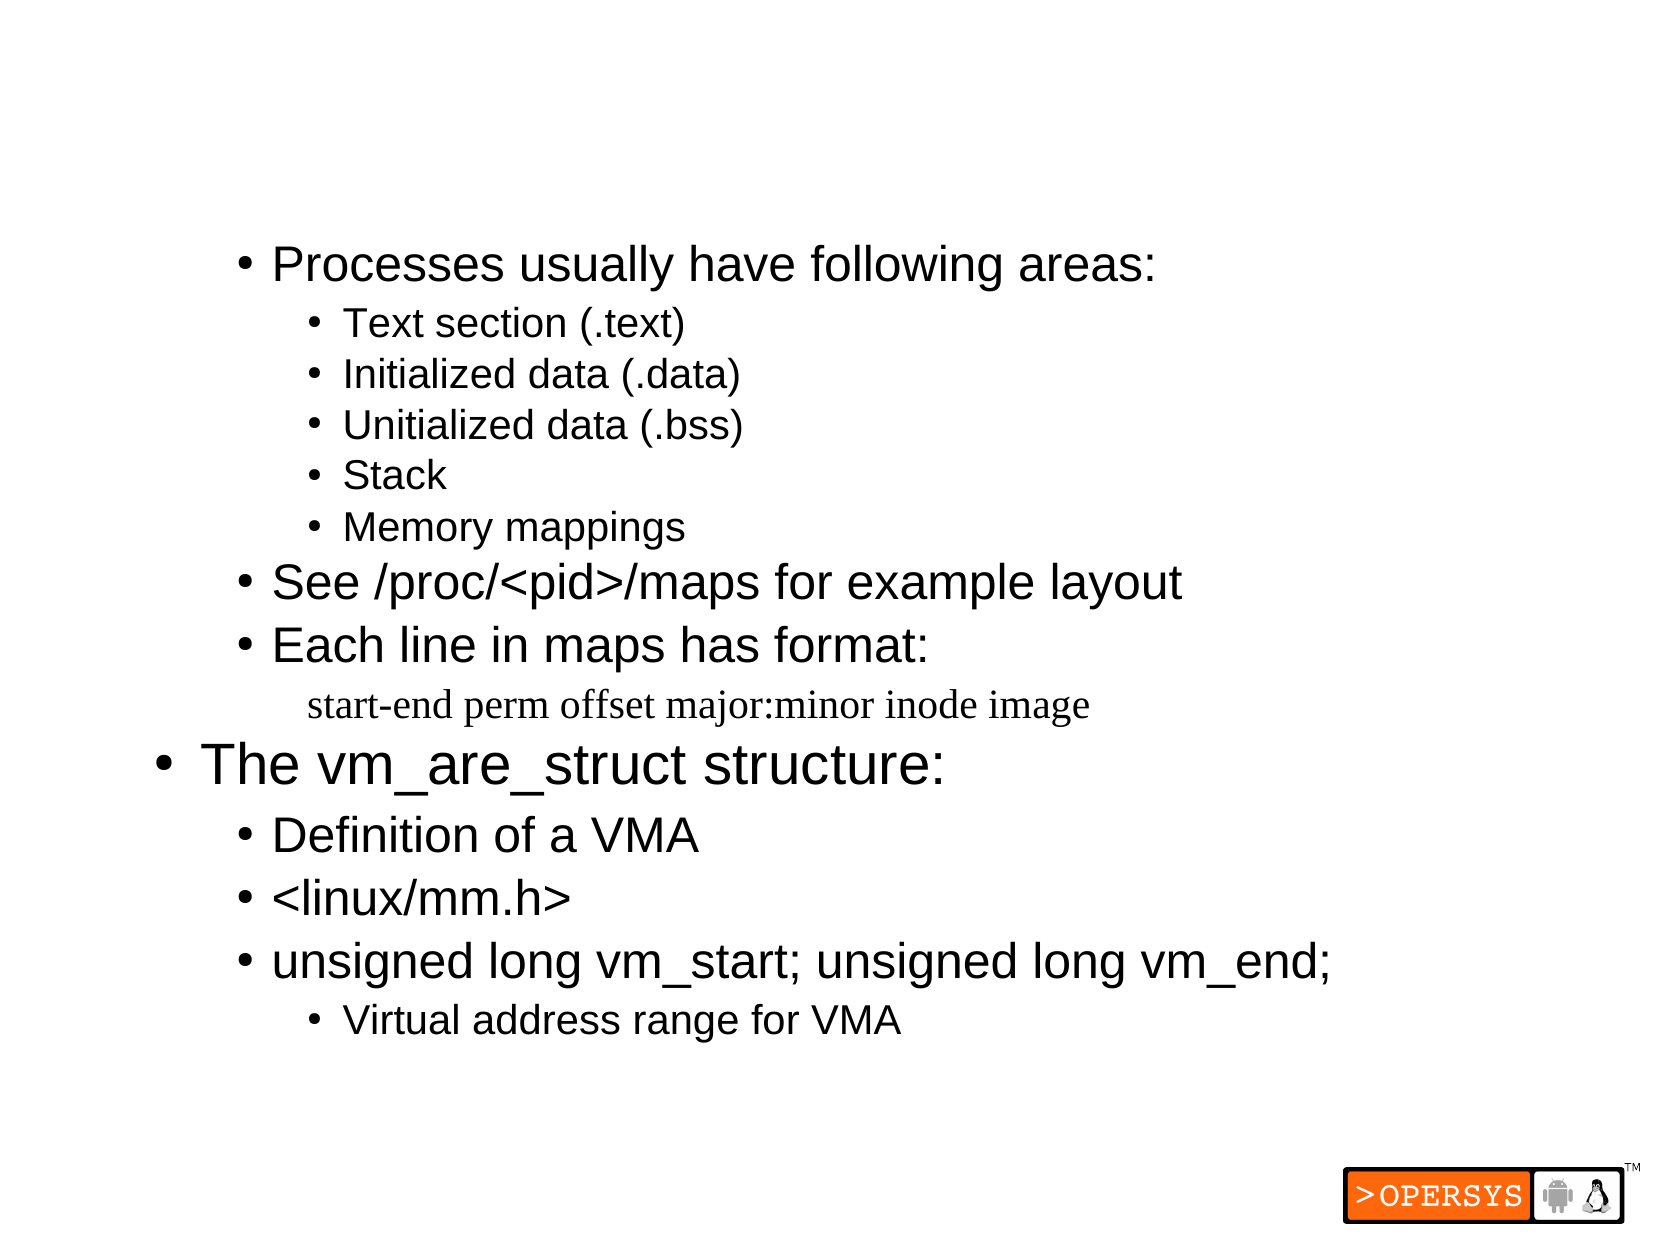

# Processes usually have following areas:
Text section (.text)
Initialized data (.data)
Unitialized data (.bss)
Stack
Memory mappings
See /proc/<pid>/maps for example layout
Each line in maps has format:
start-end perm offset major:minor inode image
The vm_are_struct structure:
Definition of a VMA
<linux/mm.h>
unsigned long vm_start; unsigned long vm_end;
Virtual address range for VMA